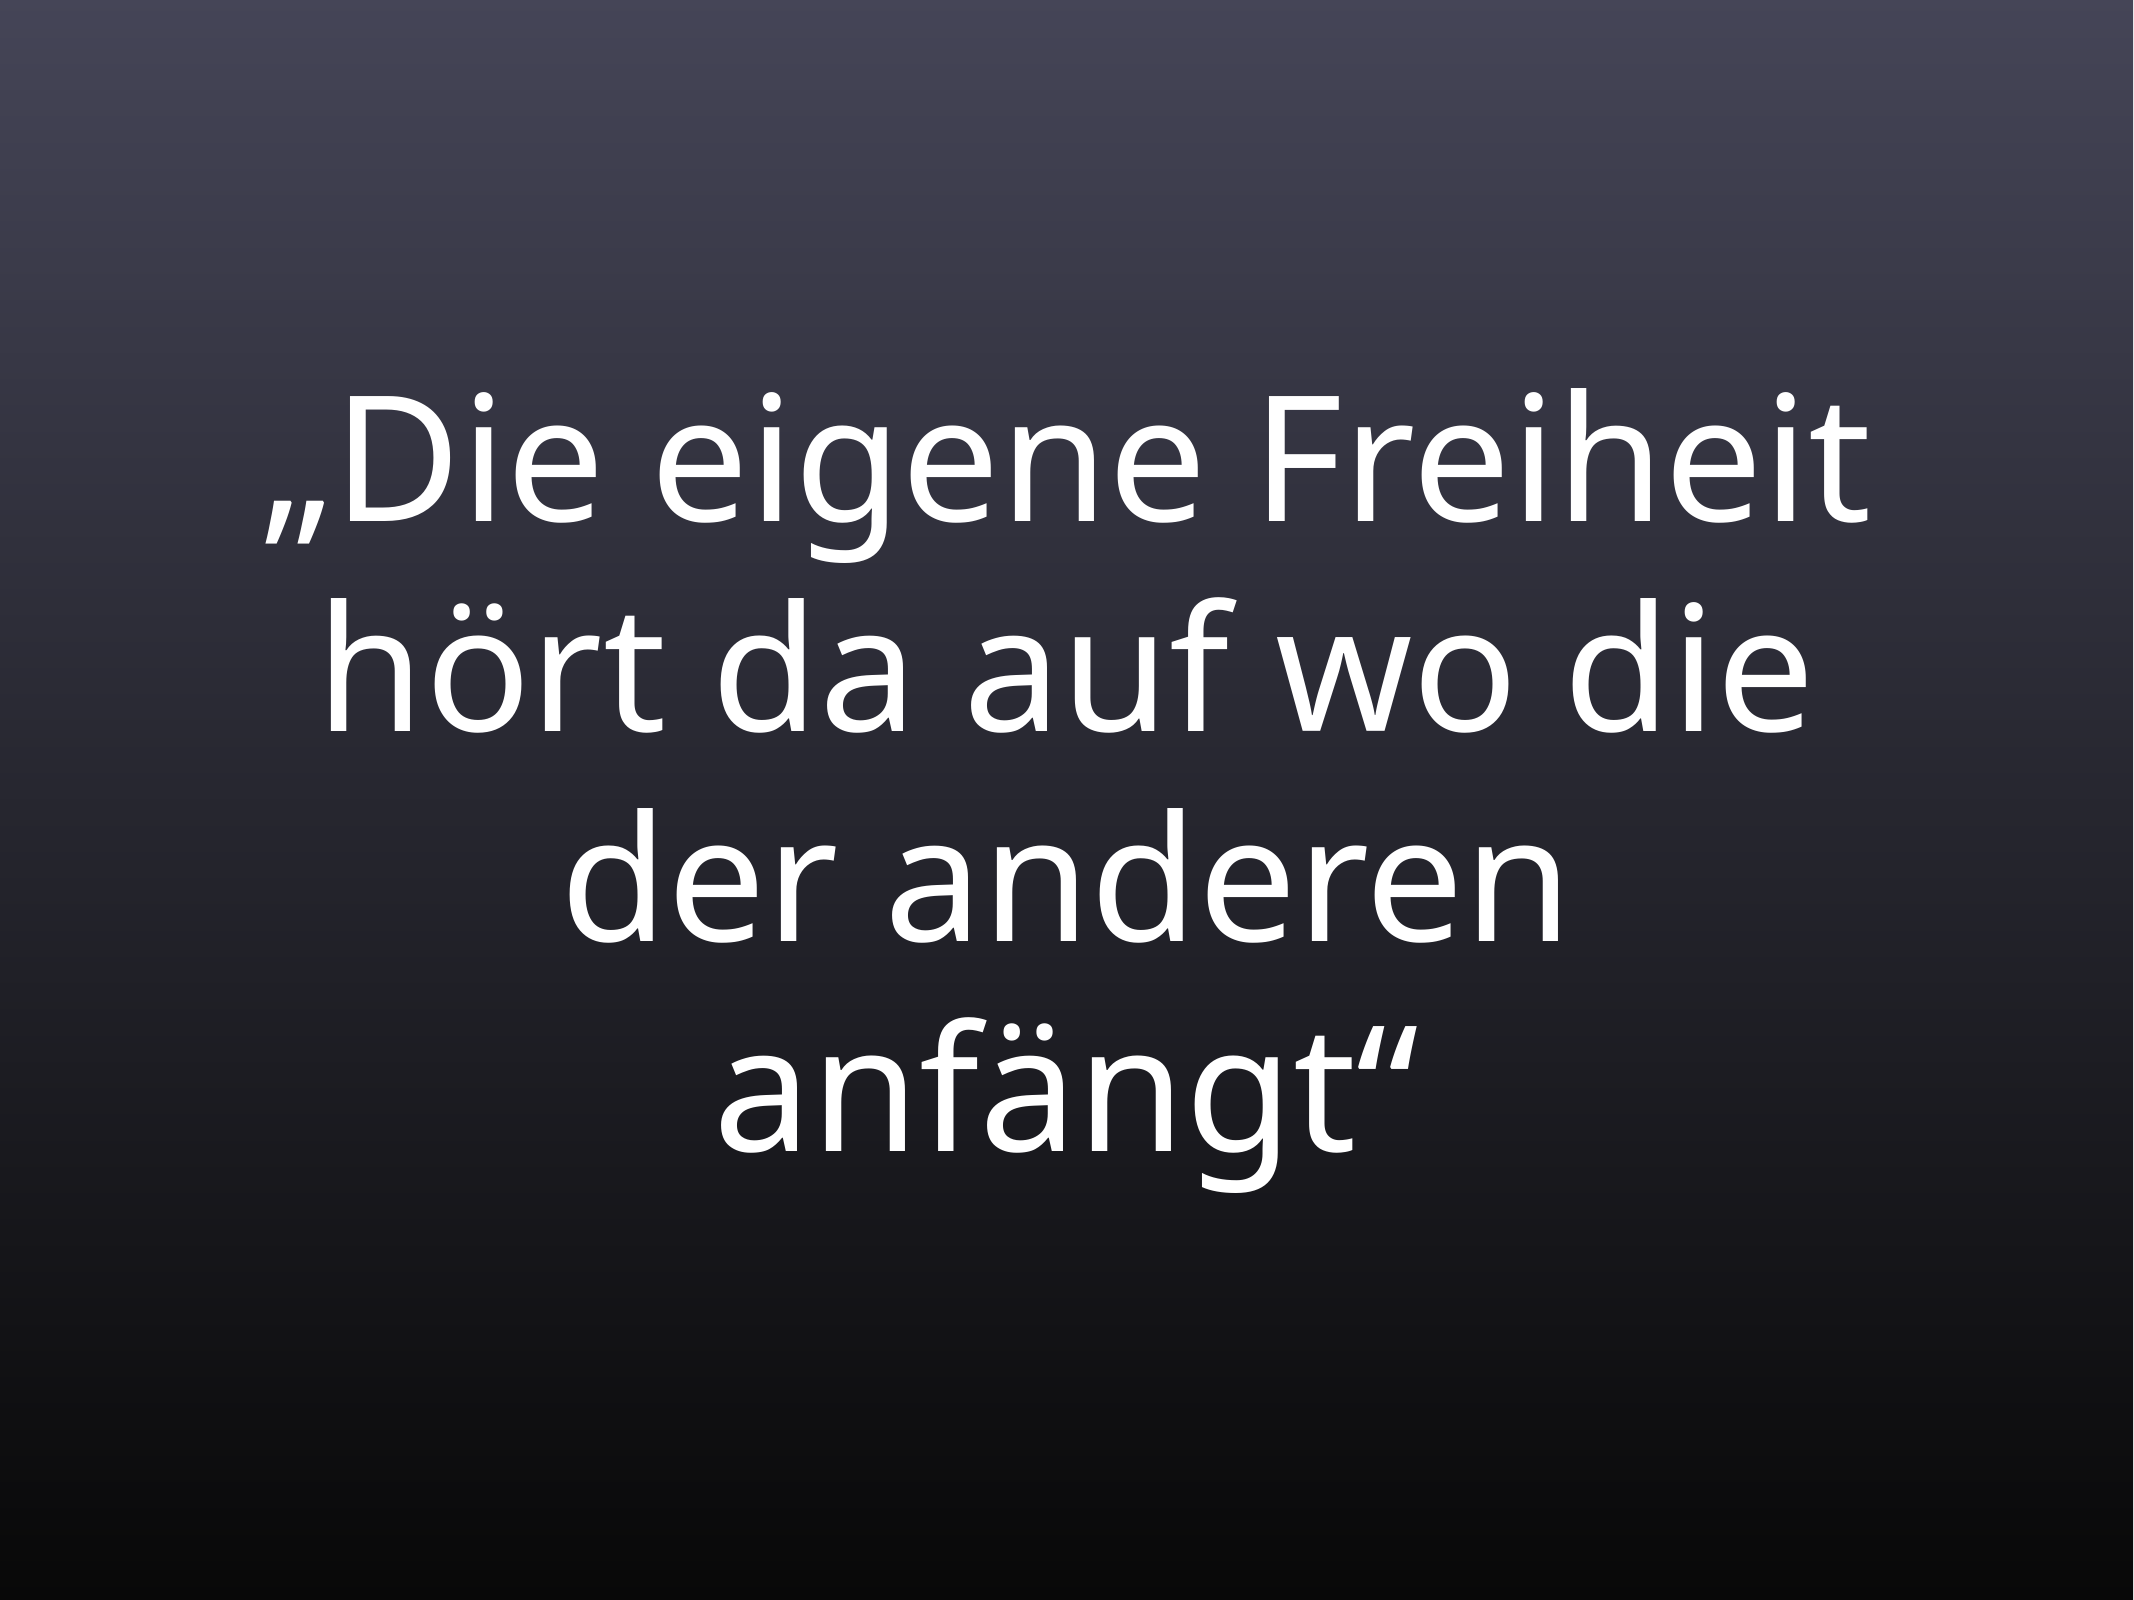

# „Die eigene Freiheit hört da auf wo die der anderen anfängt“